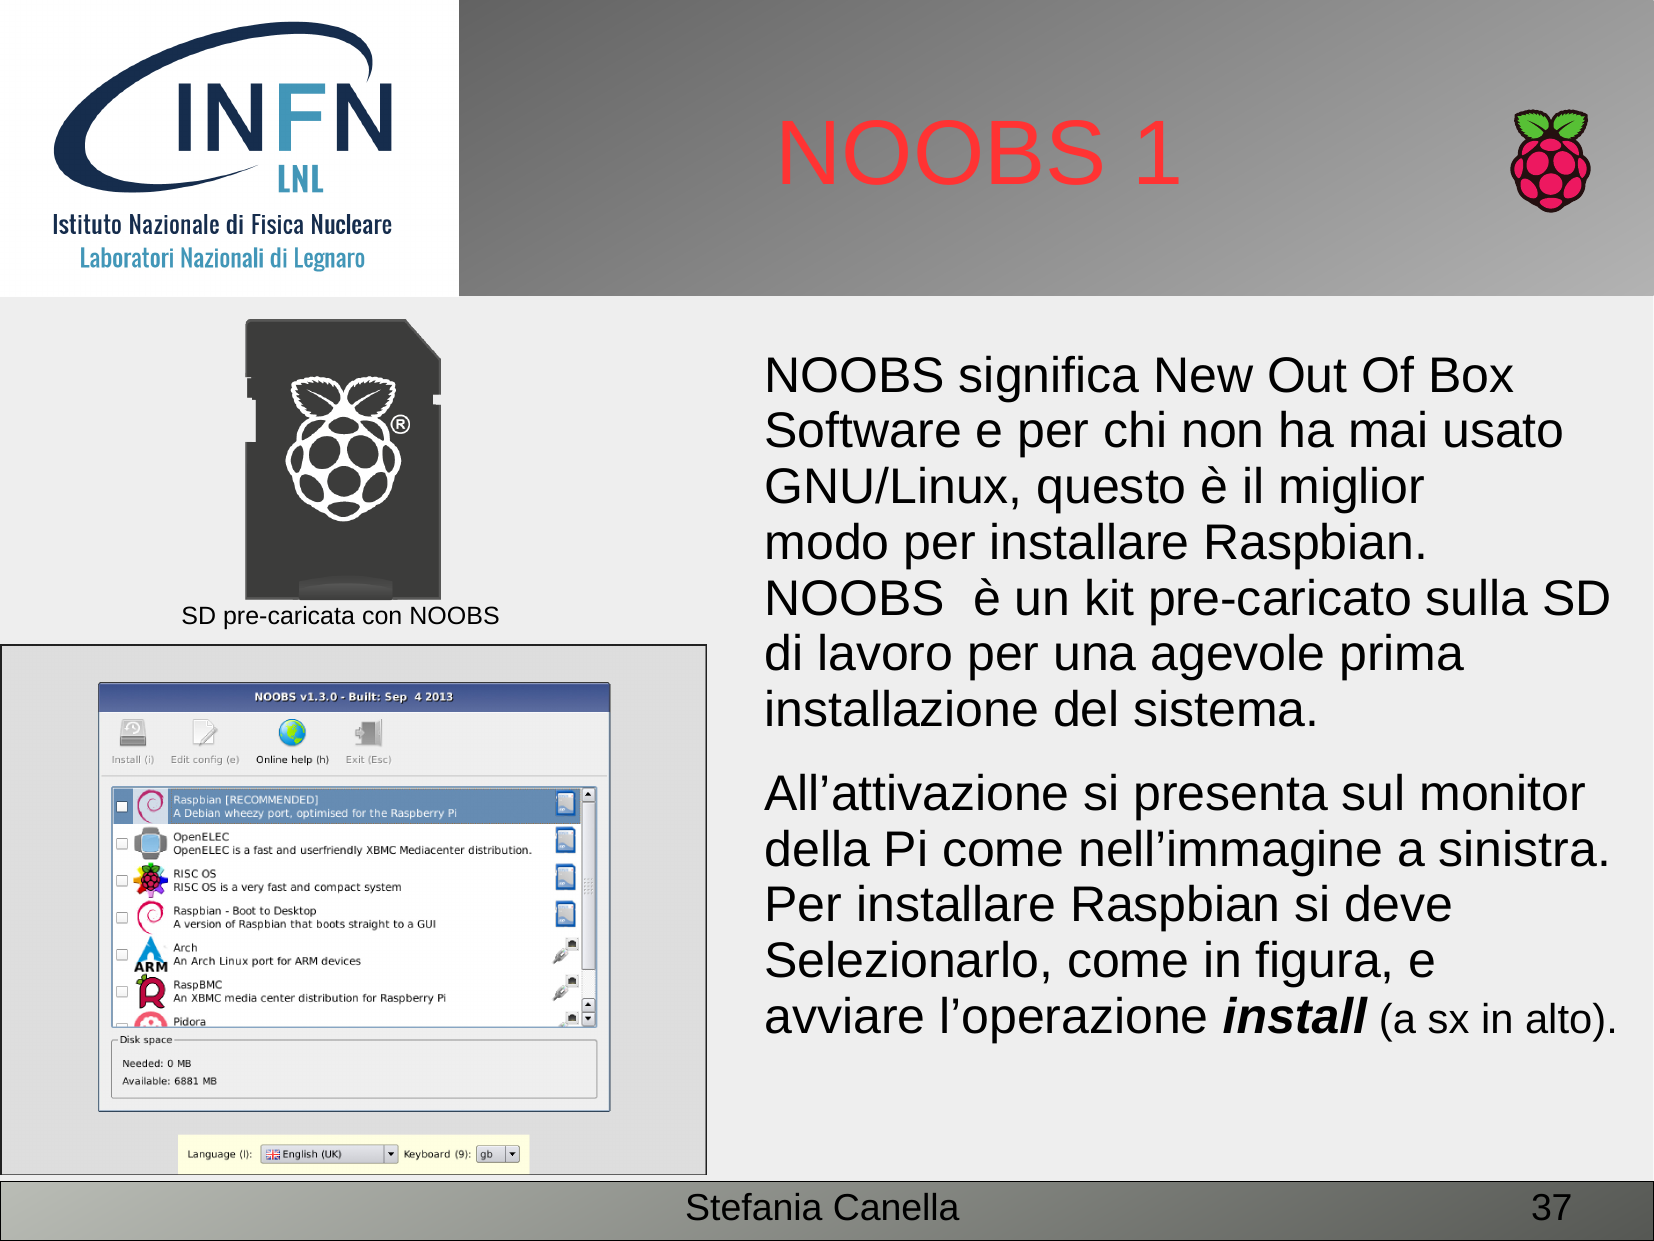

# NOOBS 1
SD pre-caricata con NOOBS
NOOBS significa New Out Of Box
Software e per chi non ha mai usato
GNU/Linux, questo è il miglior
modo per installare Raspbian.
NOOBS è un kit pre-caricato sulla SD
di lavoro per una agevole prima
installazione del sistema.
All’attivazione si presenta sul monitor
della Pi come nell’immagine a sinistra.
Per installare Raspbian si deve
Selezionarlo, come in figura, e
avviare l’operazione install (a sx in alto).
Stefania Canella